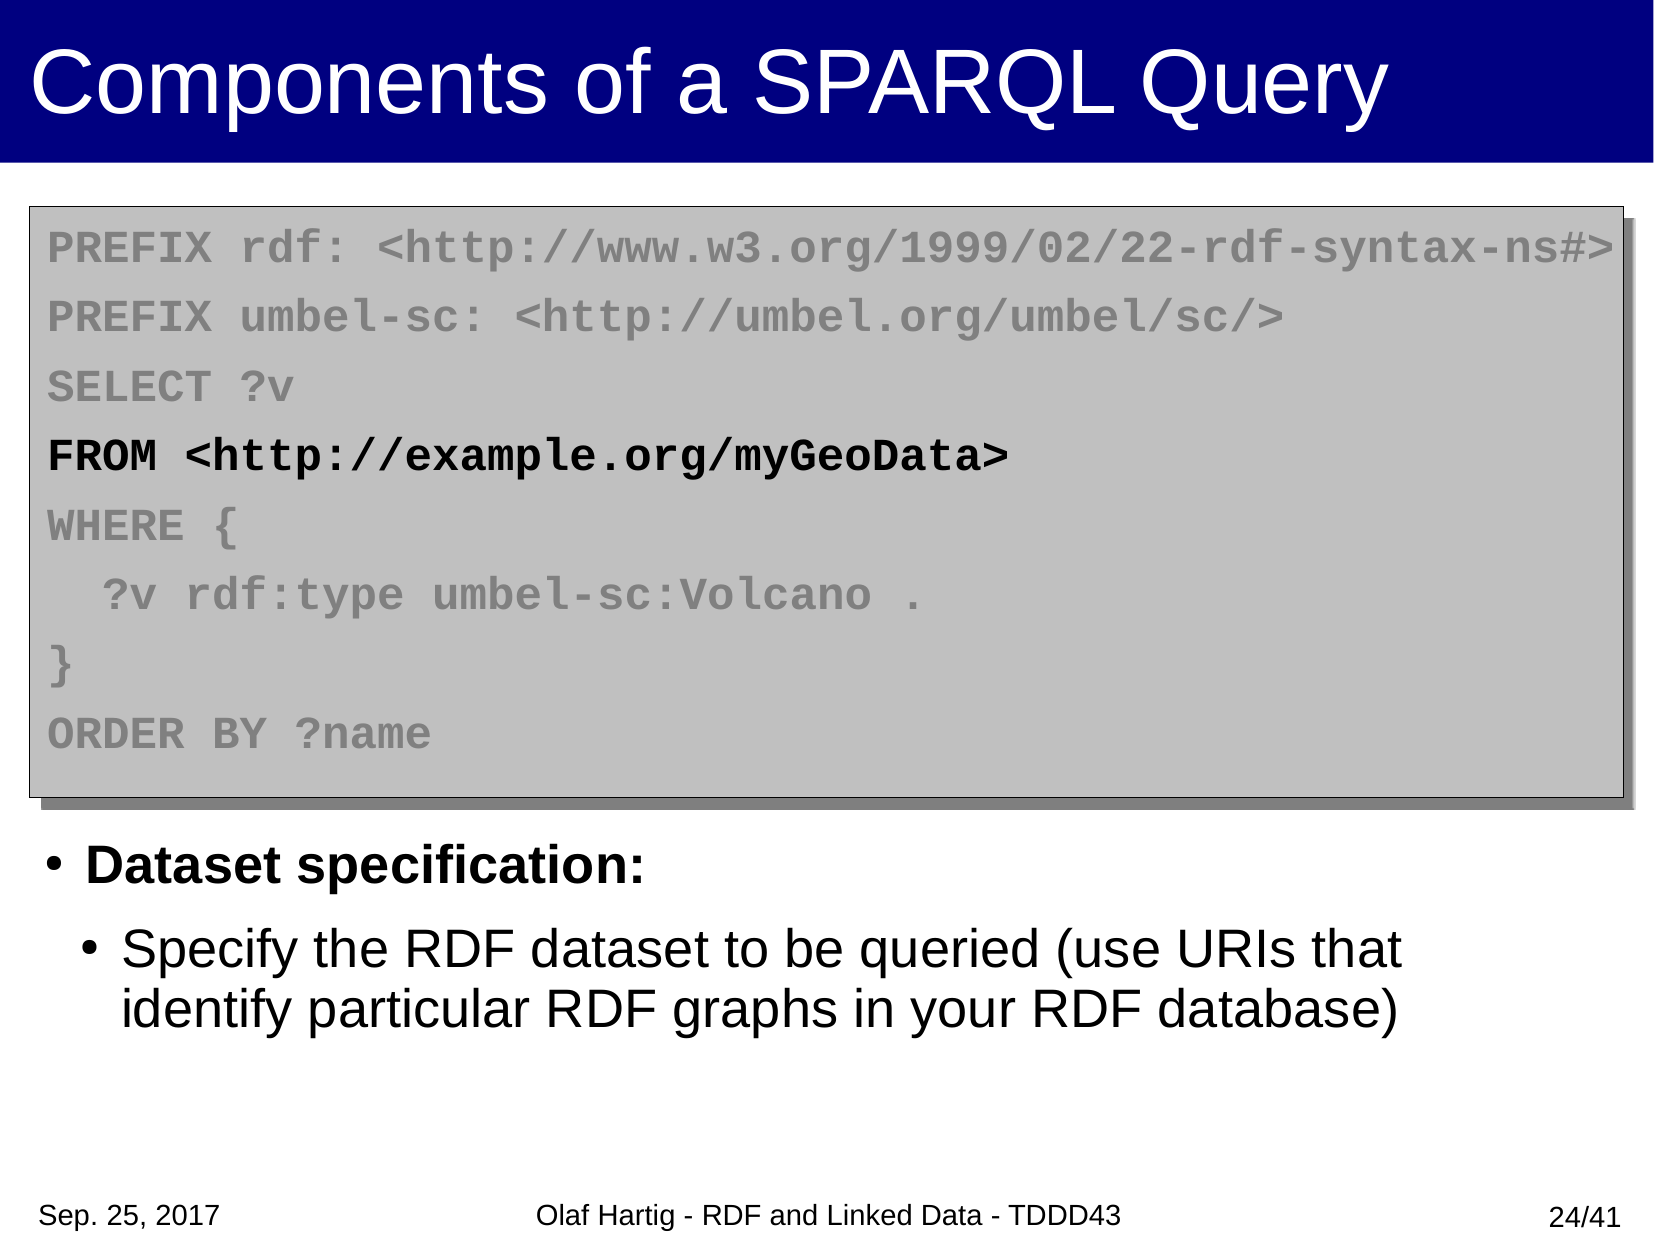

# Components of a SPARQL Query
PREFIX rdf: <http://www.w3.org/1999/02/22-rdf-syntax-ns#>
PREFIX umbel-sc: <http://umbel.org/umbel/sc/>
SELECT ?v
FROM <http://example.org/myGeoData>
WHERE {
 ?v rdf:type umbel-sc:Volcano .
}
ORDER BY ?name
Dataset specification:
Specify the RDF dataset to be queried (use URIs that
identify particular RDF graphs in your RDF database)
Sep. 25, 2017
Olaf Hartig - RDF and Linked Data - TDDD43
24